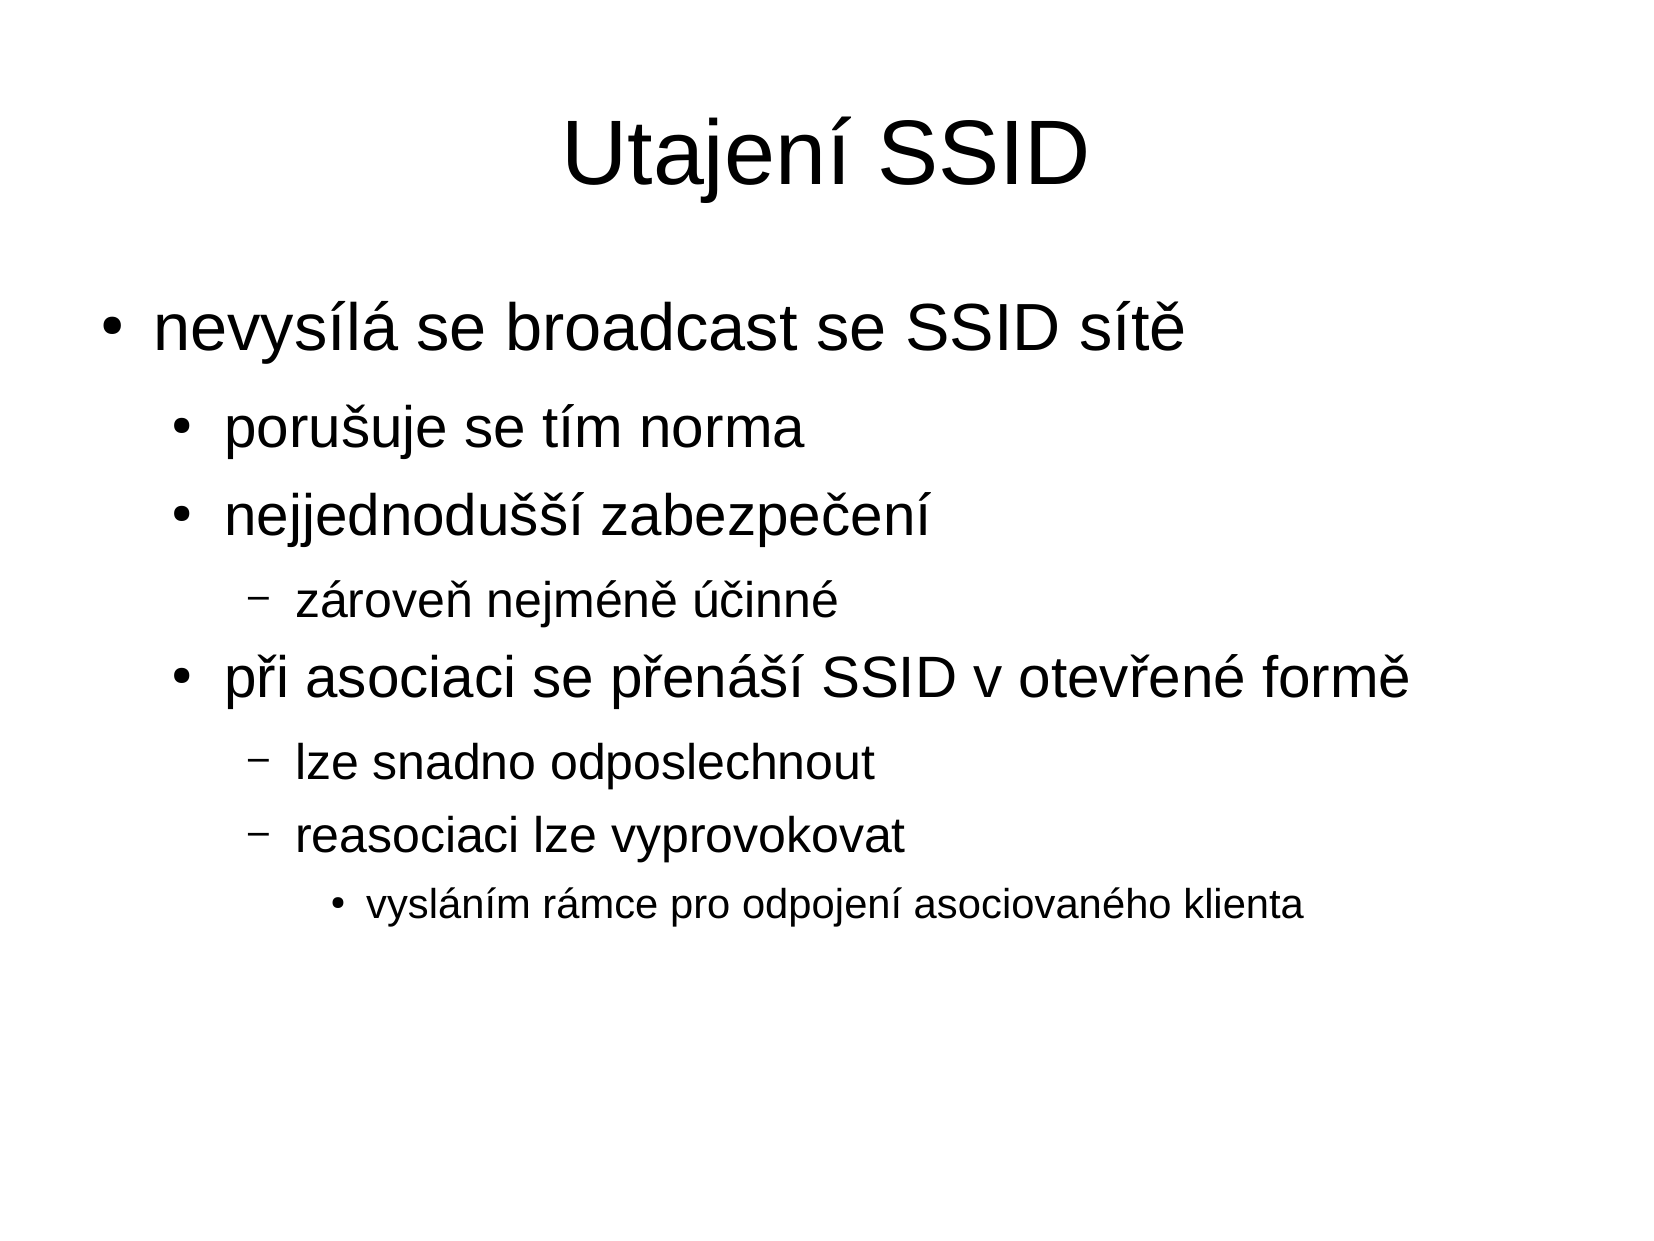

# Utajení SSID
nevysílá se broadcast se SSID sítě
porušuje se tím norma
nejjednodušší zabezpečení
zároveň nejméně účinné
při asociaci se přenáší SSID v otevřené formě
lze snadno odposlechnout
reasociaci lze vyprovokovat
vysláním rámce pro odpojení asociovaného klienta